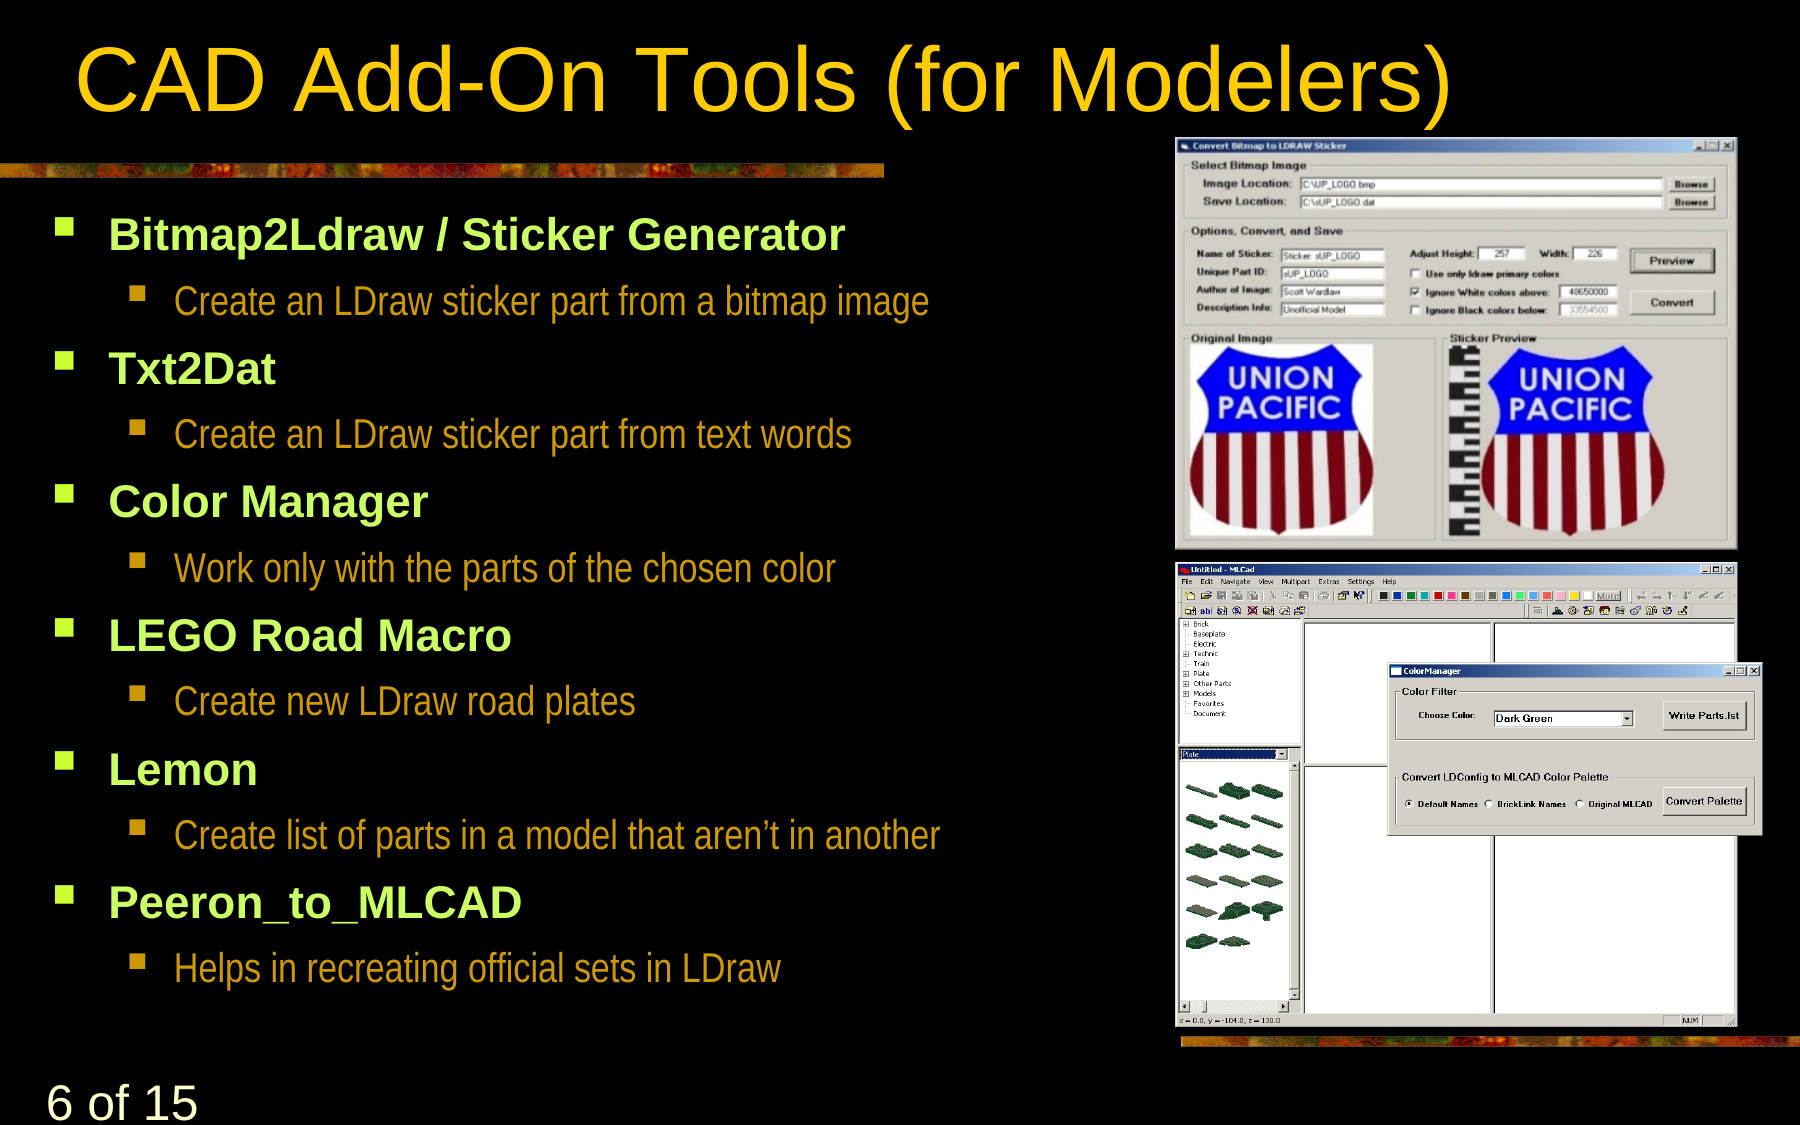

# CAD Add-On Tools (for Modelers)
Bitmap2Ldraw / Sticker Generator
Create an LDraw sticker part from a bitmap image
Txt2Dat
Create an LDraw sticker part from text words
Color Manager
Work only with the parts of the chosen color
LEGO Road Macro
Create new LDraw road plates
Lemon
Create list of parts in a model that aren’t in another
Peeron_to_MLCAD
Helps in recreating official sets in LDraw